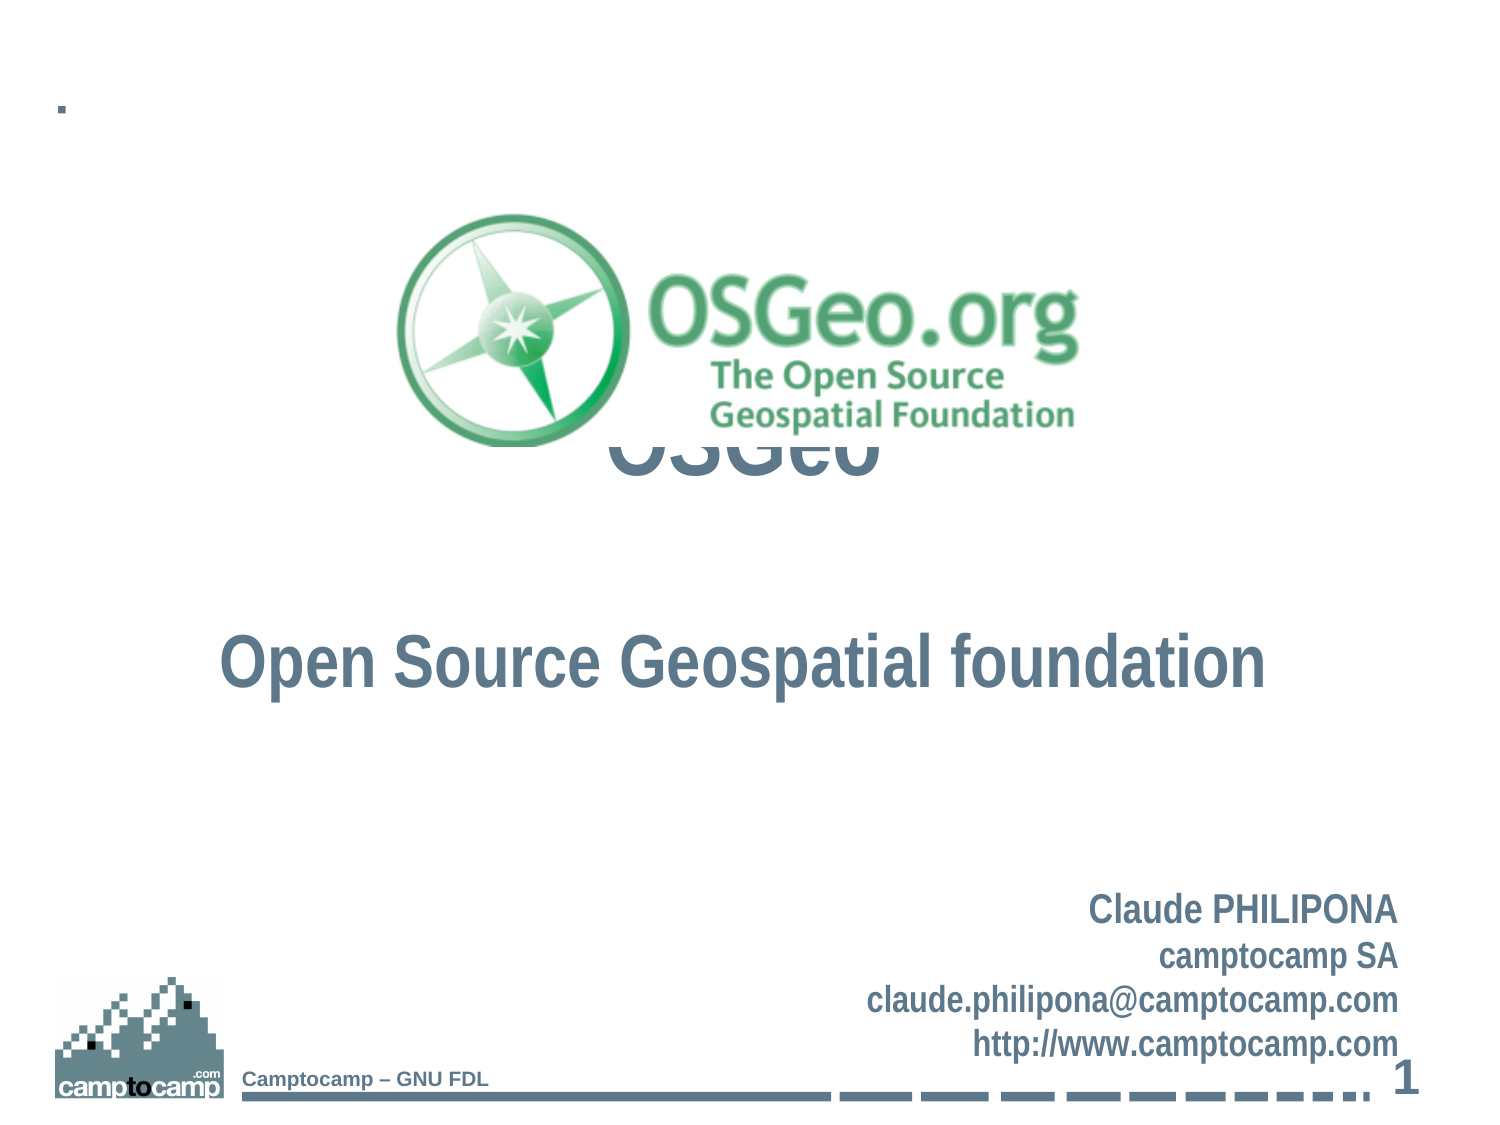

OSGeo
Open Source Geospatial foundation
Claude PHILIPONA
camptocamp SA
claude.philipona@camptocamp.com
http://www.camptocamp.com